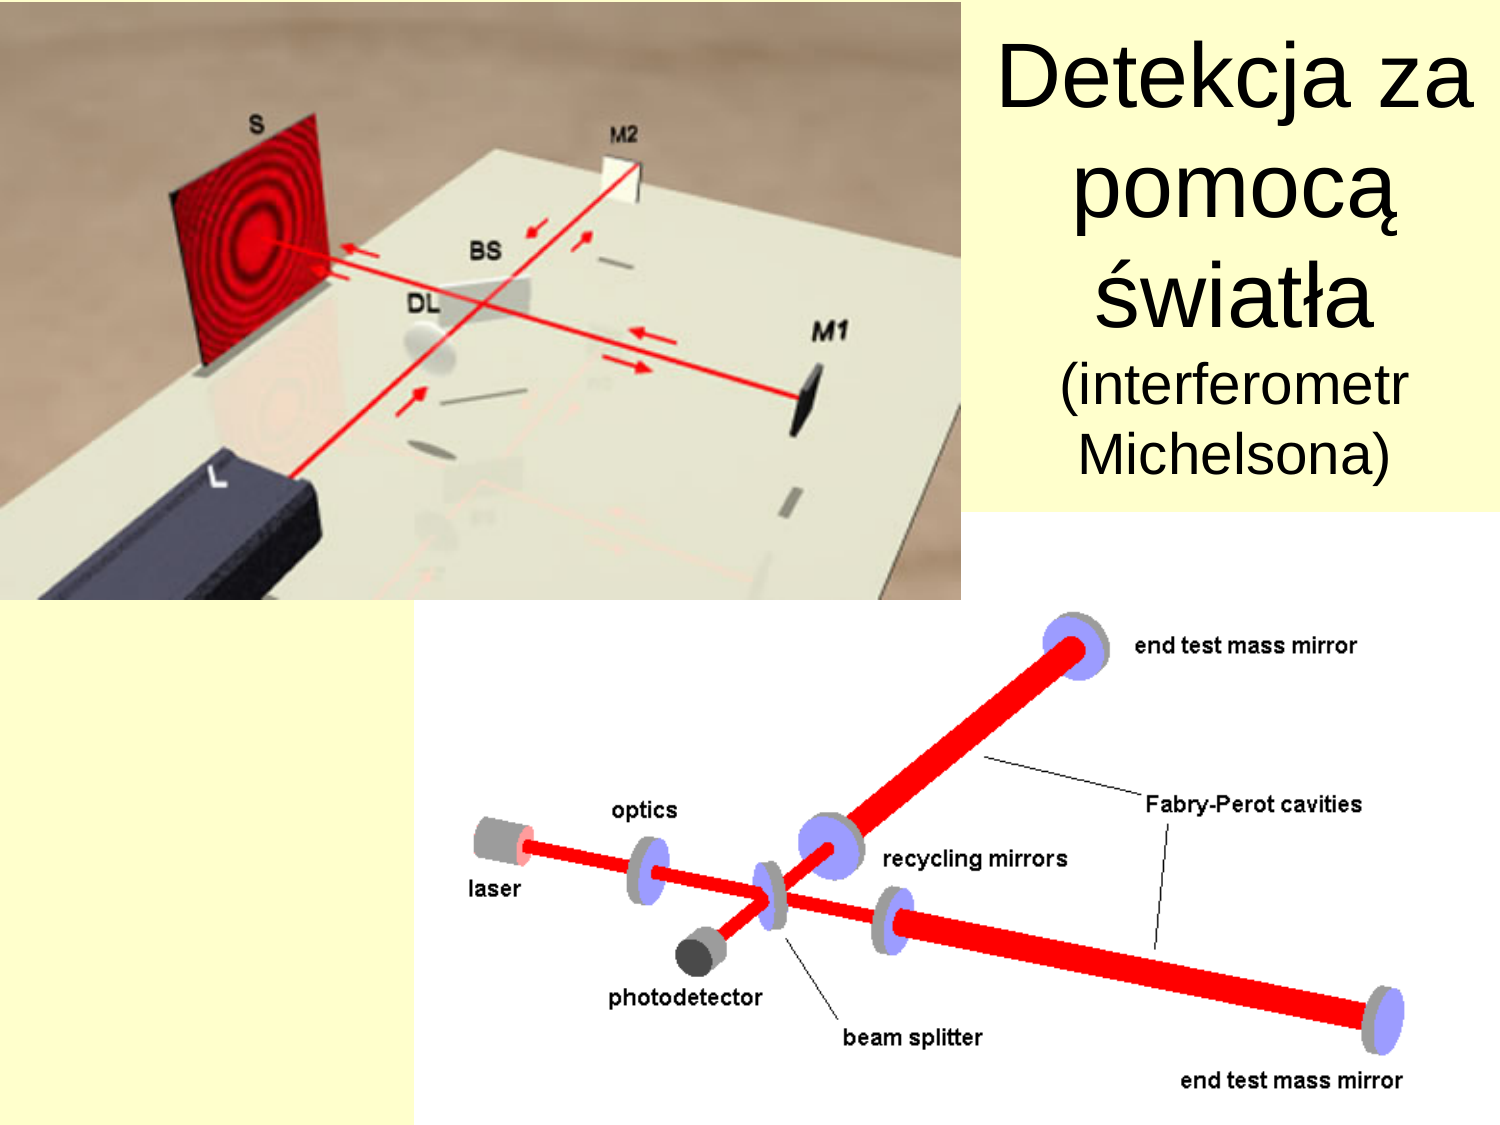

# Detekcja za pomocą światła (interferometr Michelsona)